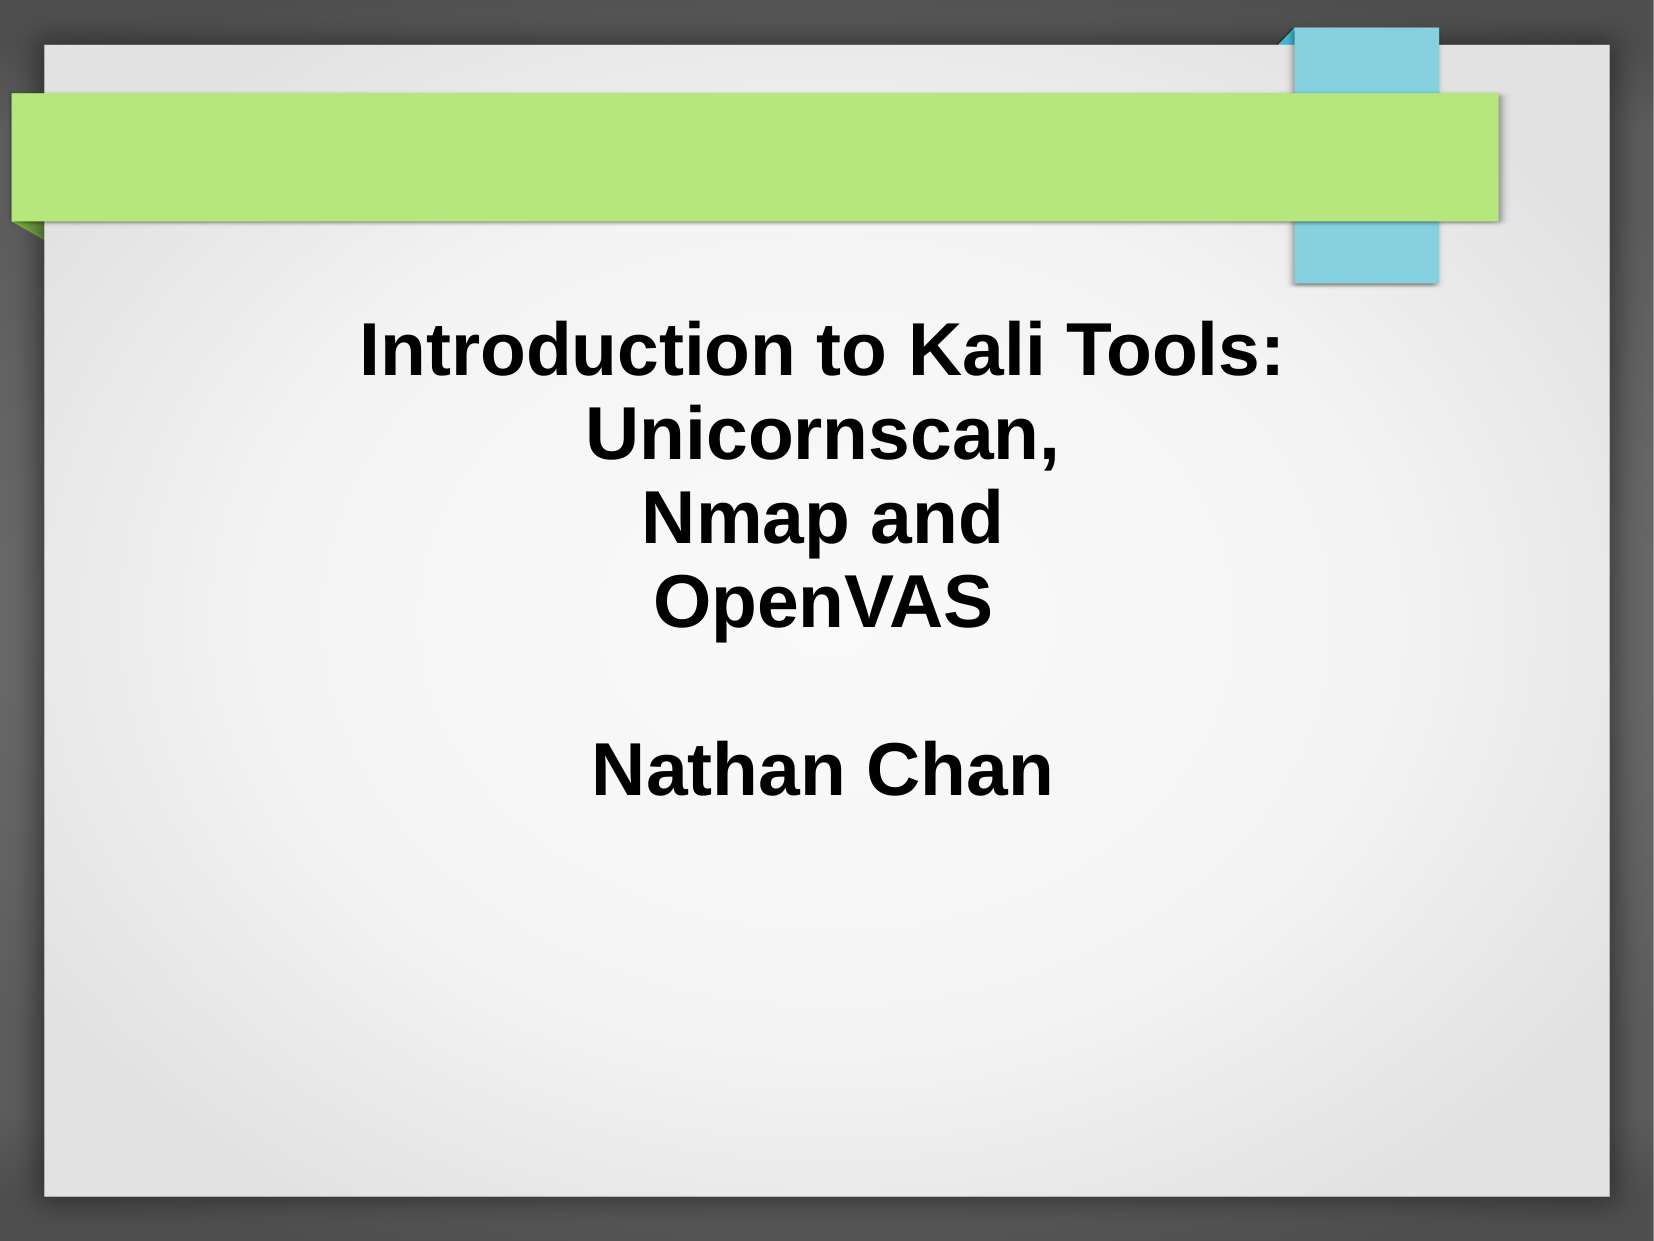

Introduction to Kali Tools:
Unicornscan,
Nmap and
OpenVAS
Nathan Chan